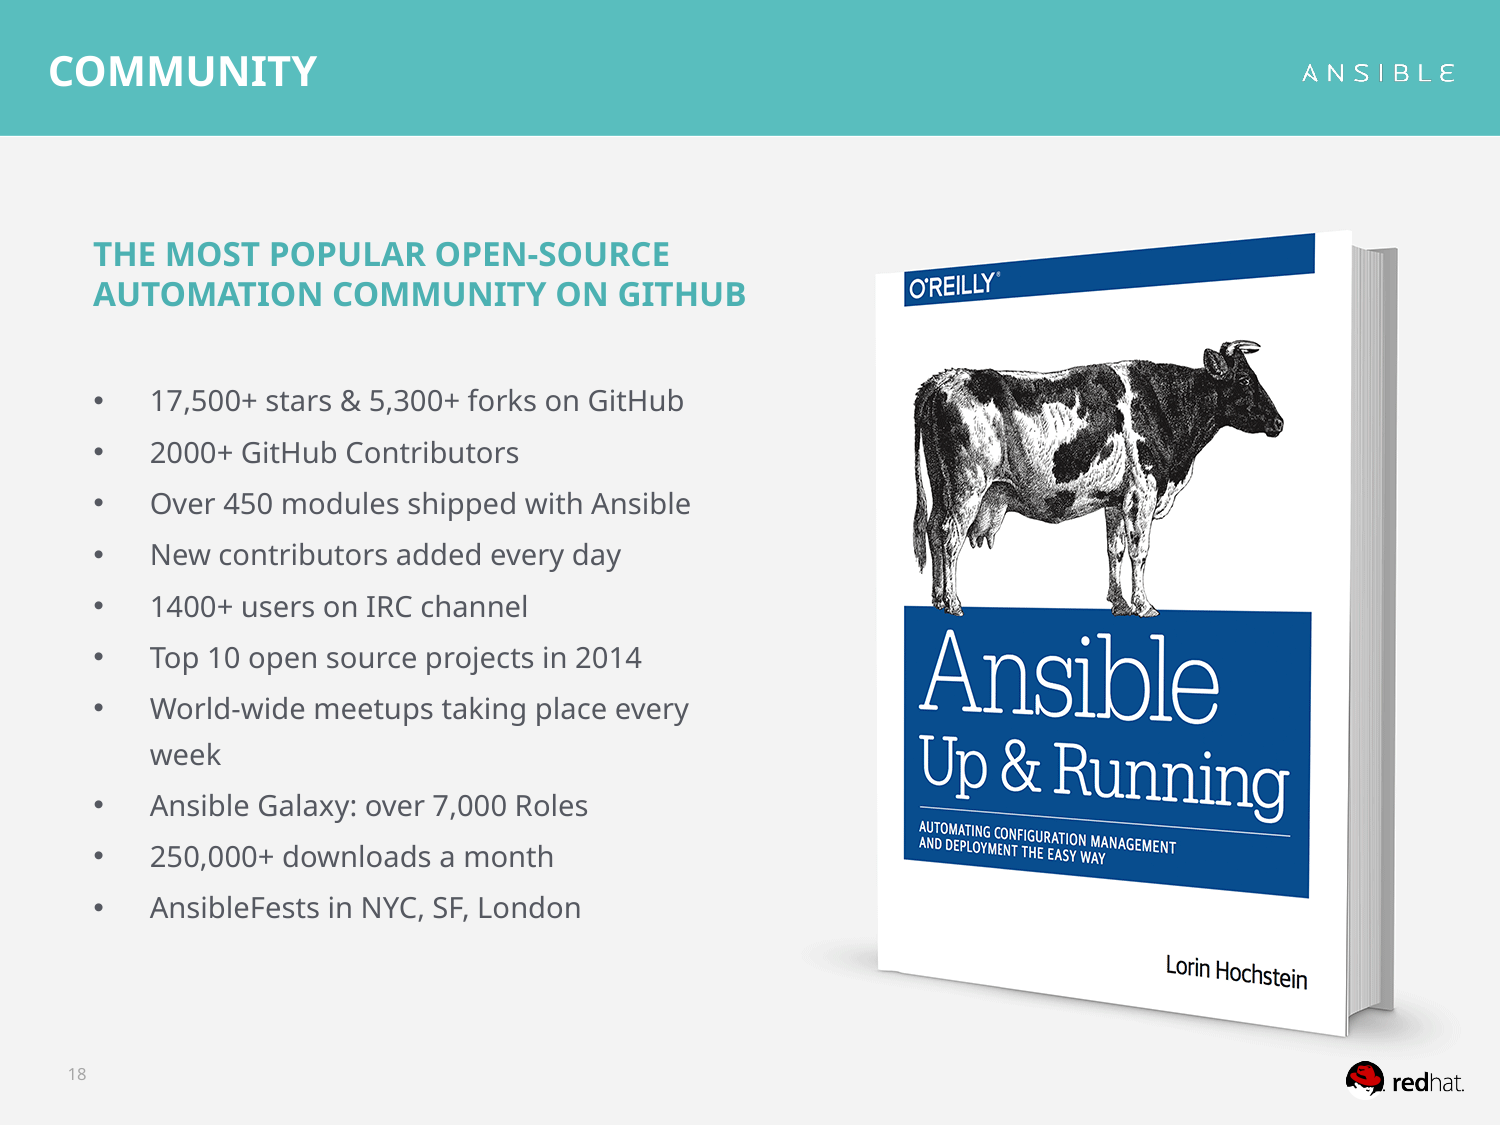

# COMMUNITY
THE MOST POPULAR OPEN-SOURCE AUTOMATION COMMUNITY ON GITHUB
17,500+ stars & 5,300+ forks on GitHub
2000+ GitHub Contributors
Over 450 modules shipped with Ansible
New contributors added every day
1400+ users on IRC channel
Top 10 open source projects in 2014
World-wide meetups taking place every week
Ansible Galaxy: over 7,000 Roles
250,000+ downloads a month
AnsibleFests in NYC, SF, London